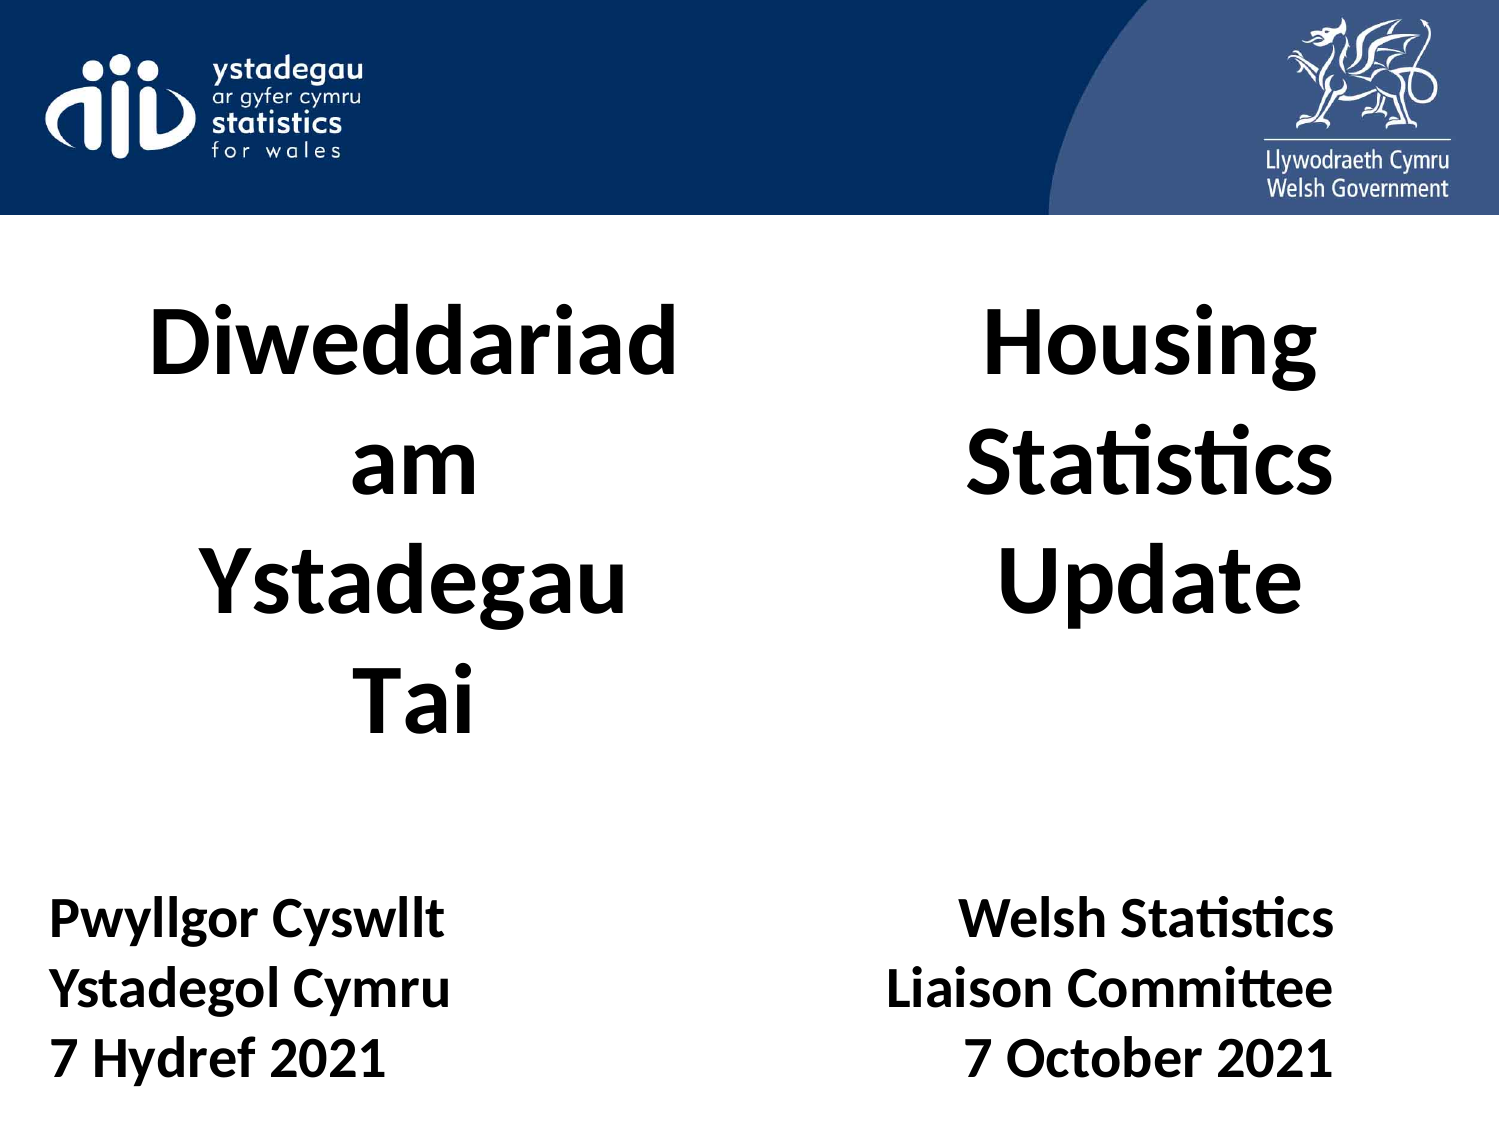

WIMD 2019
Diweddariad am Ystadegau Tai
Housing Statistics Update
Pwyllgor Cyswllt Ystadegol Cymru
7 Hydref 2021
Welsh Statistics Liaison Committee
7 October 2021